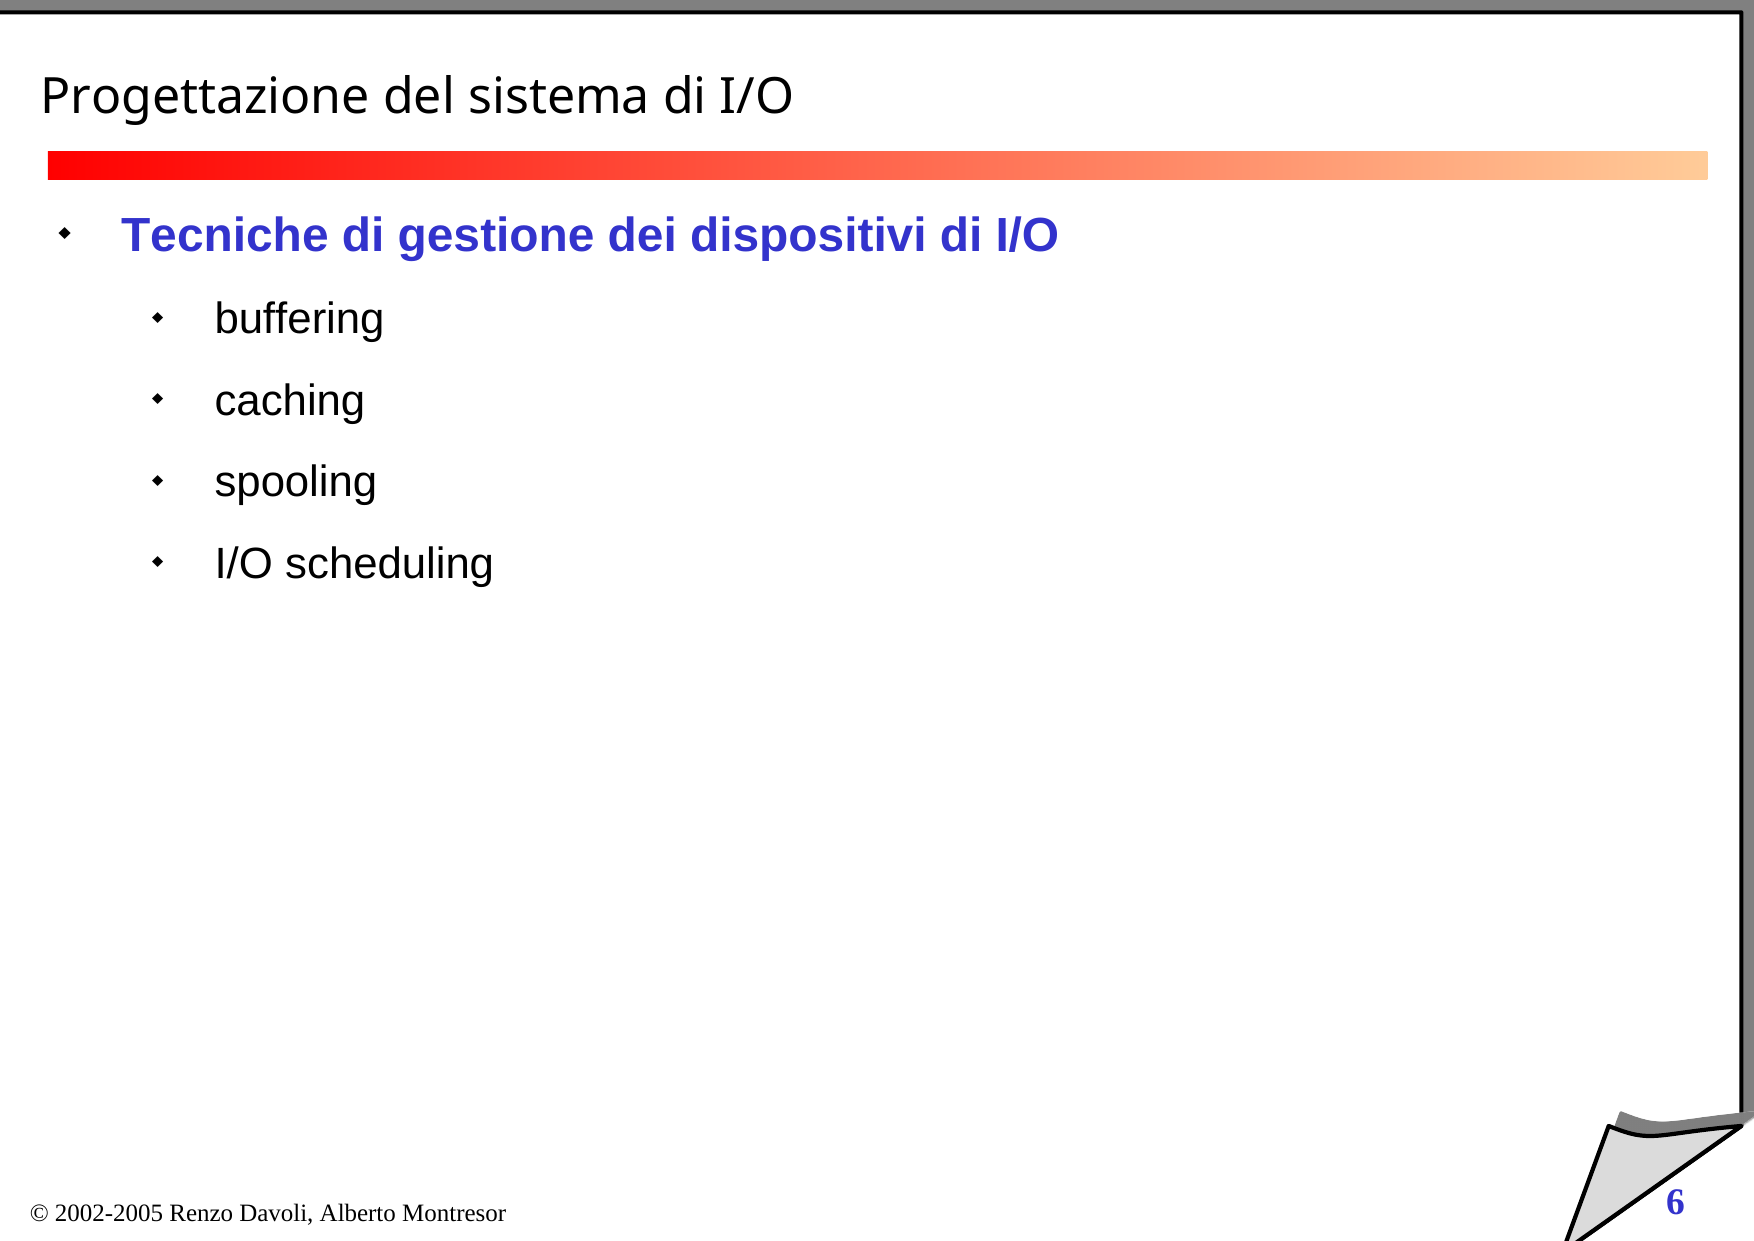

# Progettazione del sistema di I/O
Tecniche di gestione dei dispositivi di I/O
buffering
caching
spooling
I/O scheduling